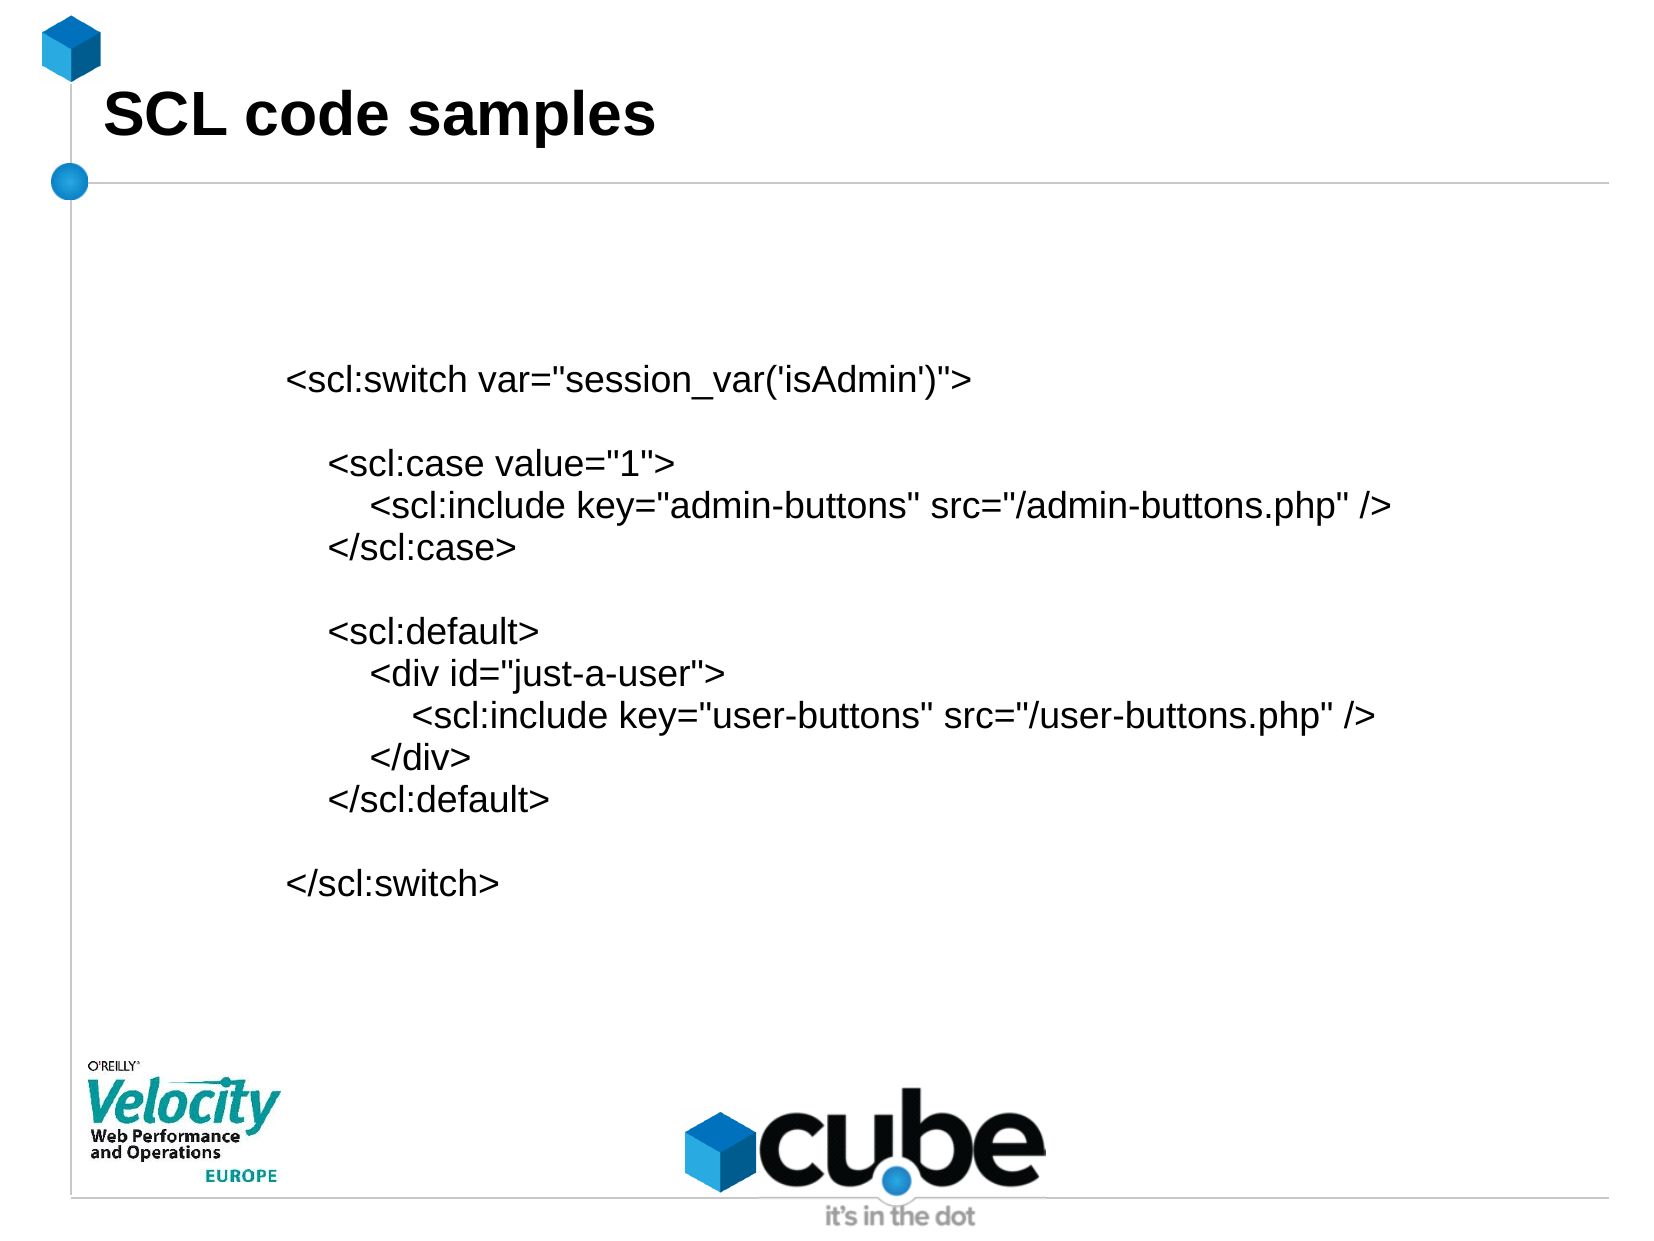

# SCL code samples
<scl:switch var="session_var('isAdmin')">
 <scl:case value="1">
 <scl:include key="admin-buttons" src="/admin-buttons.php" />
 </scl:case>
 <scl:default>
 <div id="just-a-user">
 <scl:include key="user-buttons" src="/user-buttons.php" />
 </div>
 </scl:default>
</scl:switch>